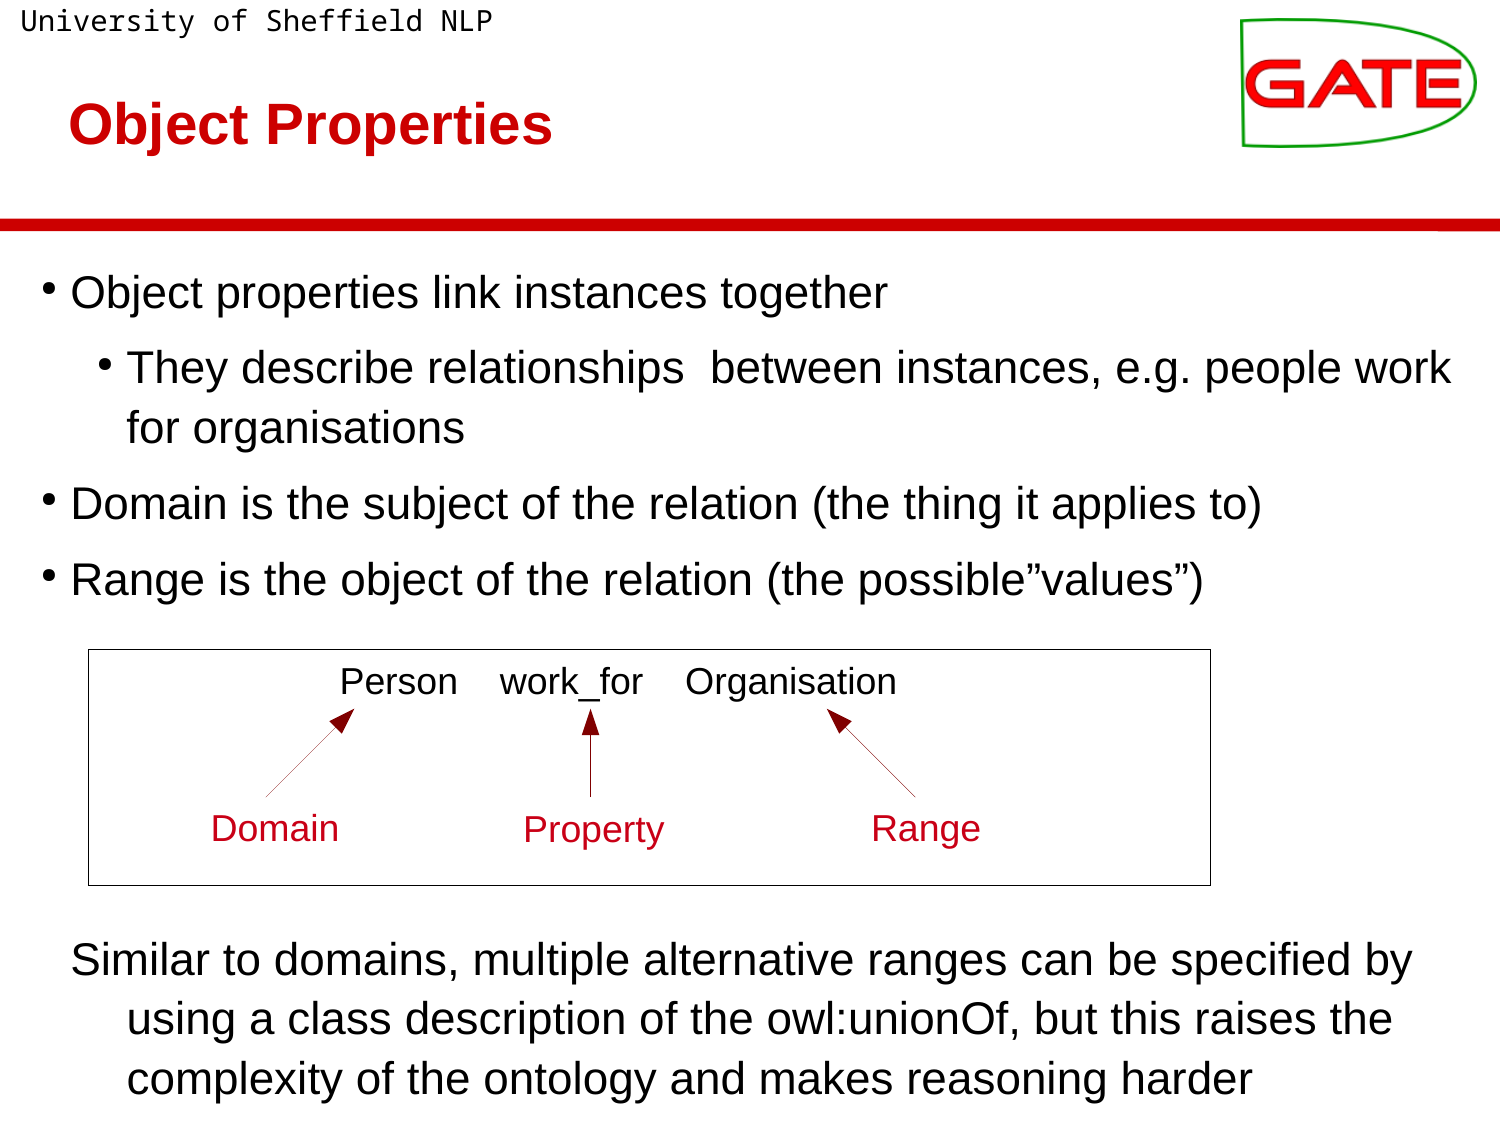

# Object Properties
Object properties link instances together
They describe relationships between instances, e.g. people work for organisations
Domain is the subject of the relation (the thing it applies to)
Range is the object of the relation (the possible”values”)
Similar to domains, multiple alternative ranges can be specified by using a class description of the owl:unionOf, but this raises the complexity of the ontology and makes reasoning harder
Person work_for Organisation
Domain
Range
Property